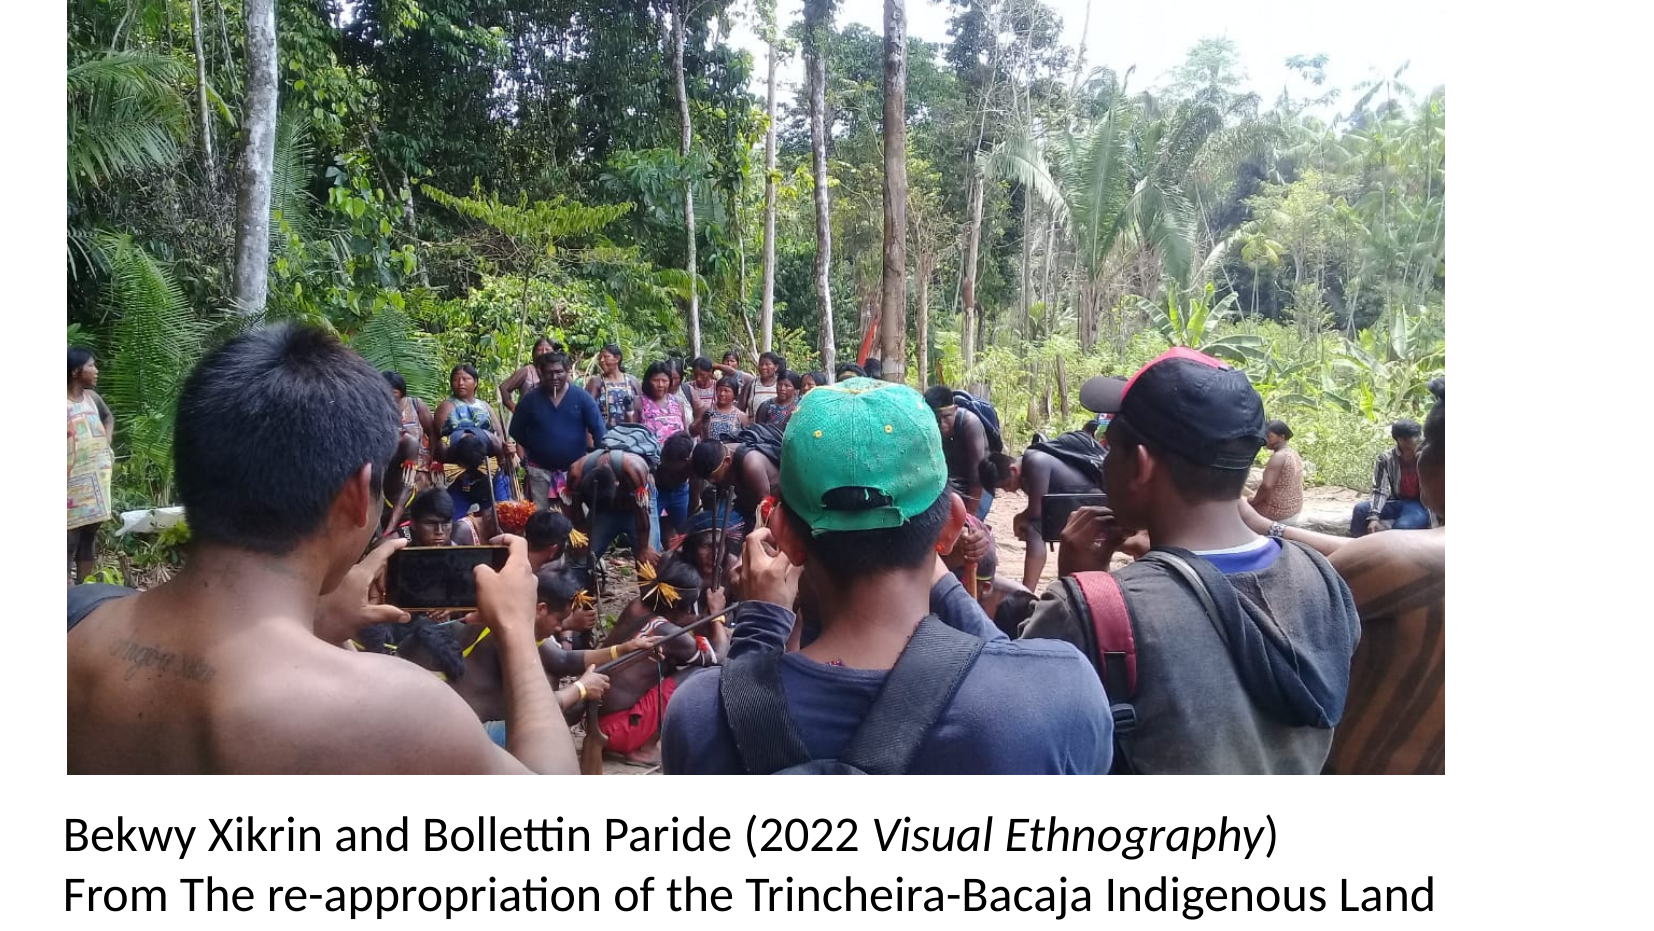

Bekwy Xikrin and Bollettin Paride (2022 Visual Ethnography)
From The re-appropriation of the Trincheira-Bacaja Indigenous Land